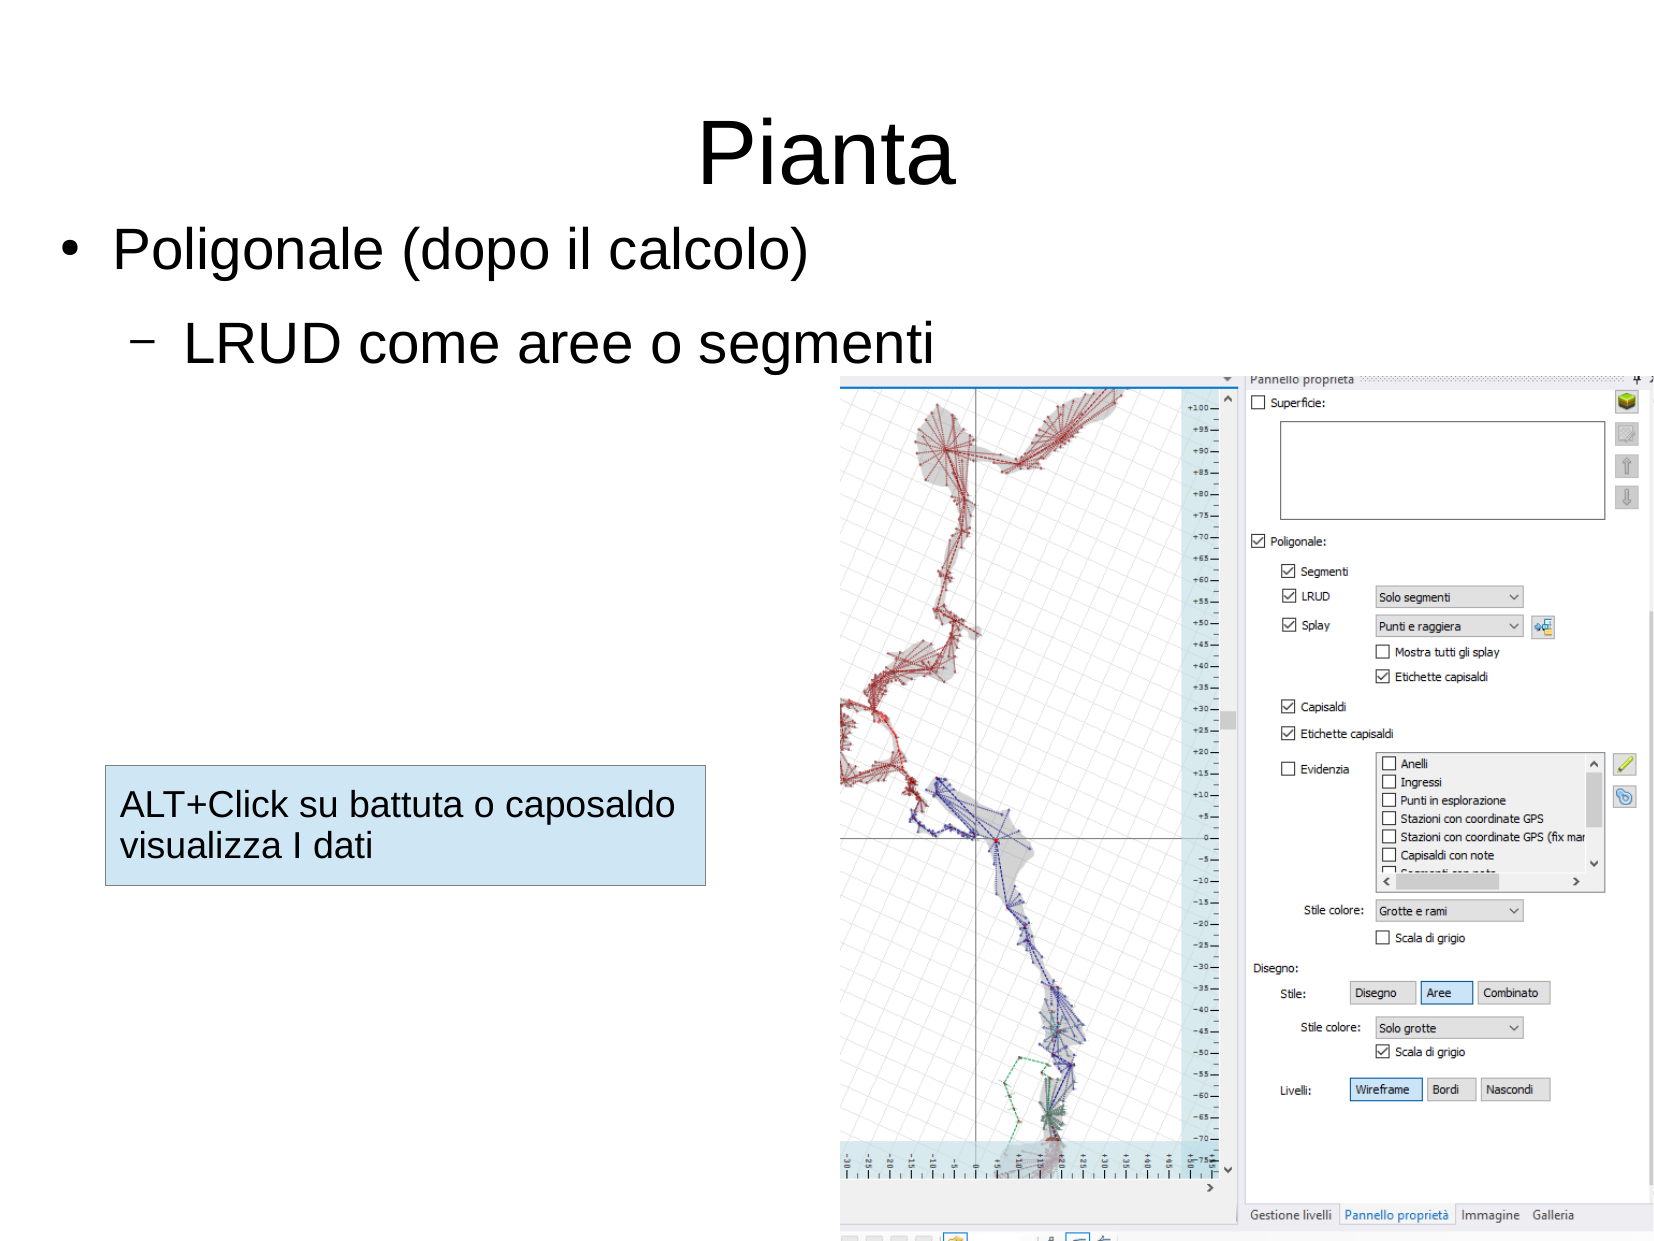

# Pianta
Poligonale (dopo il calcolo)
LRUD come aree o segmenti
ALT+Click su battuta o caposaldo
visualizza I dati